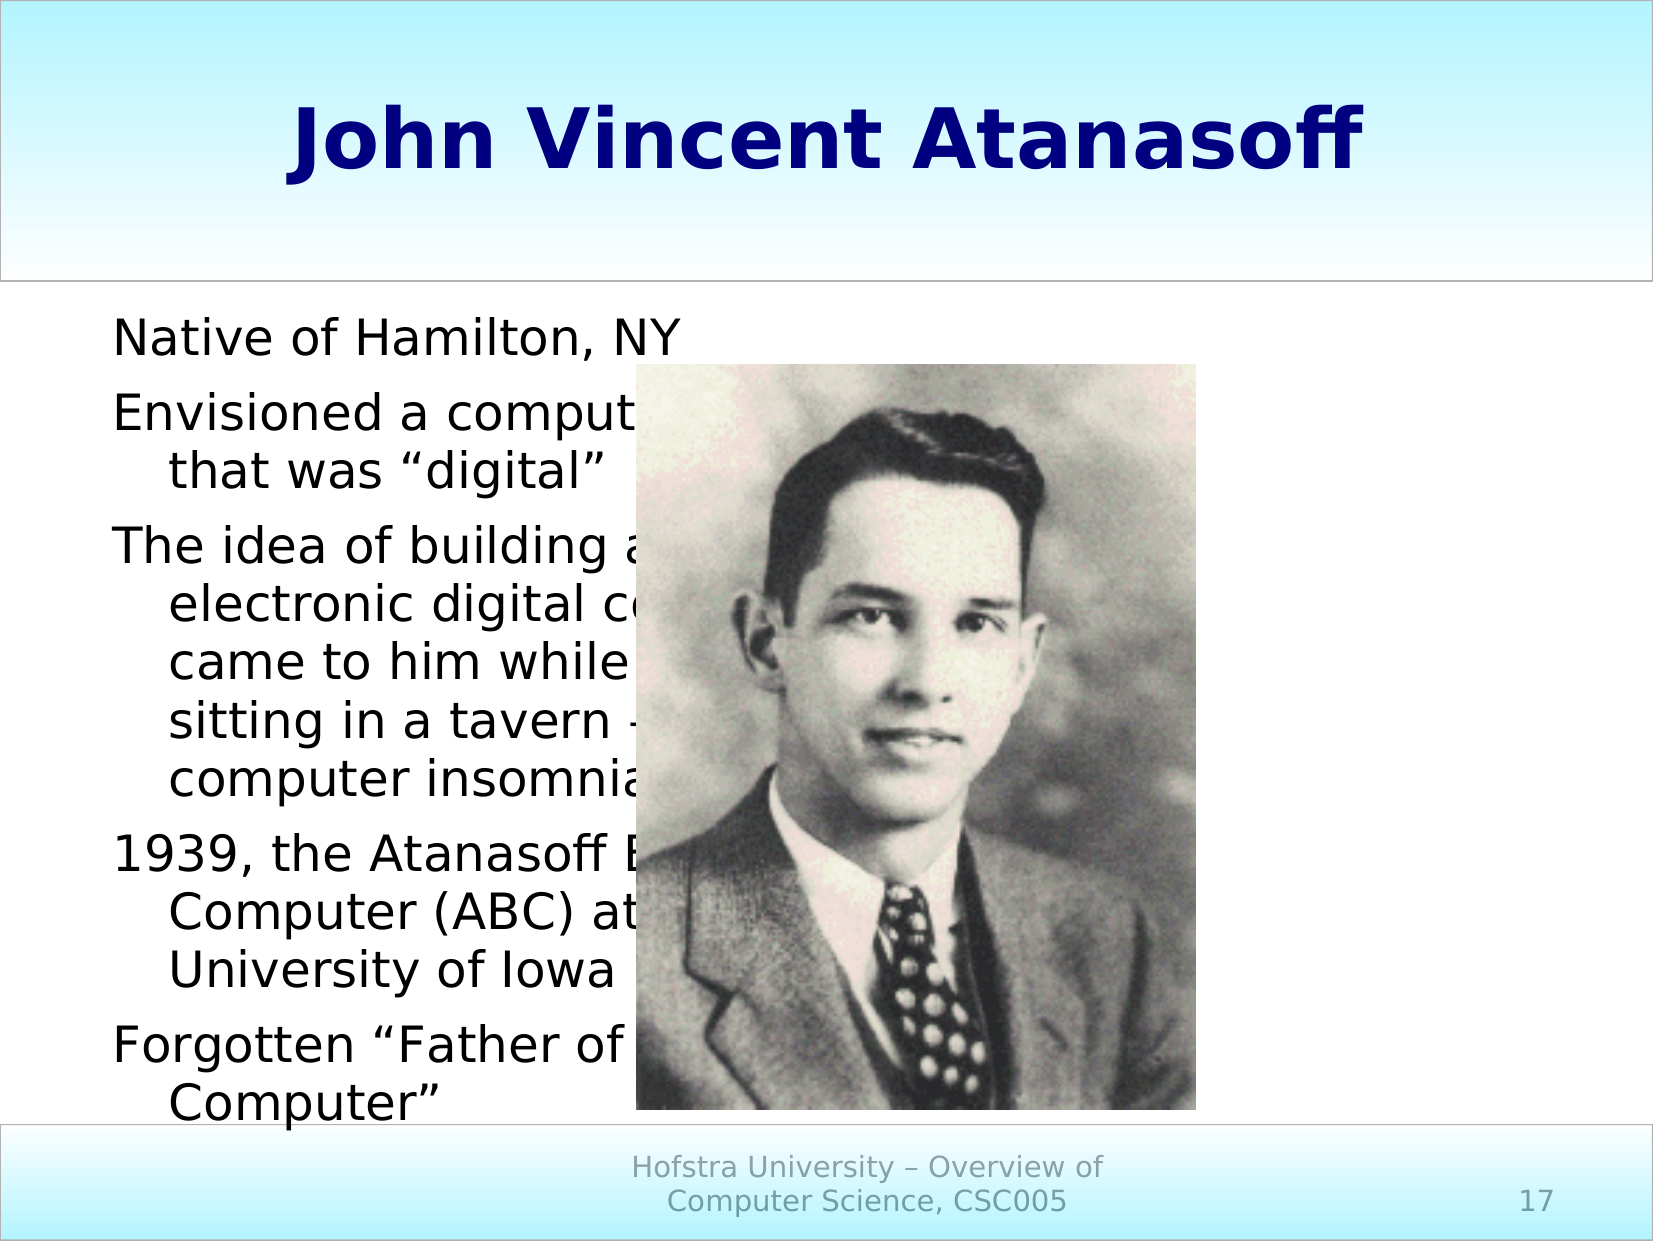

# John Vincent Atanasoff
Native of Hamilton, NY
Envisioned a computer device that was “digital”
The idea of building an electronic digital computer came to him while he was sitting in a tavern – first computer insomniac
1939, the Atanasoff Berry Computer (ABC) at University of Iowa
Forgotten “Father of the Computer”
17